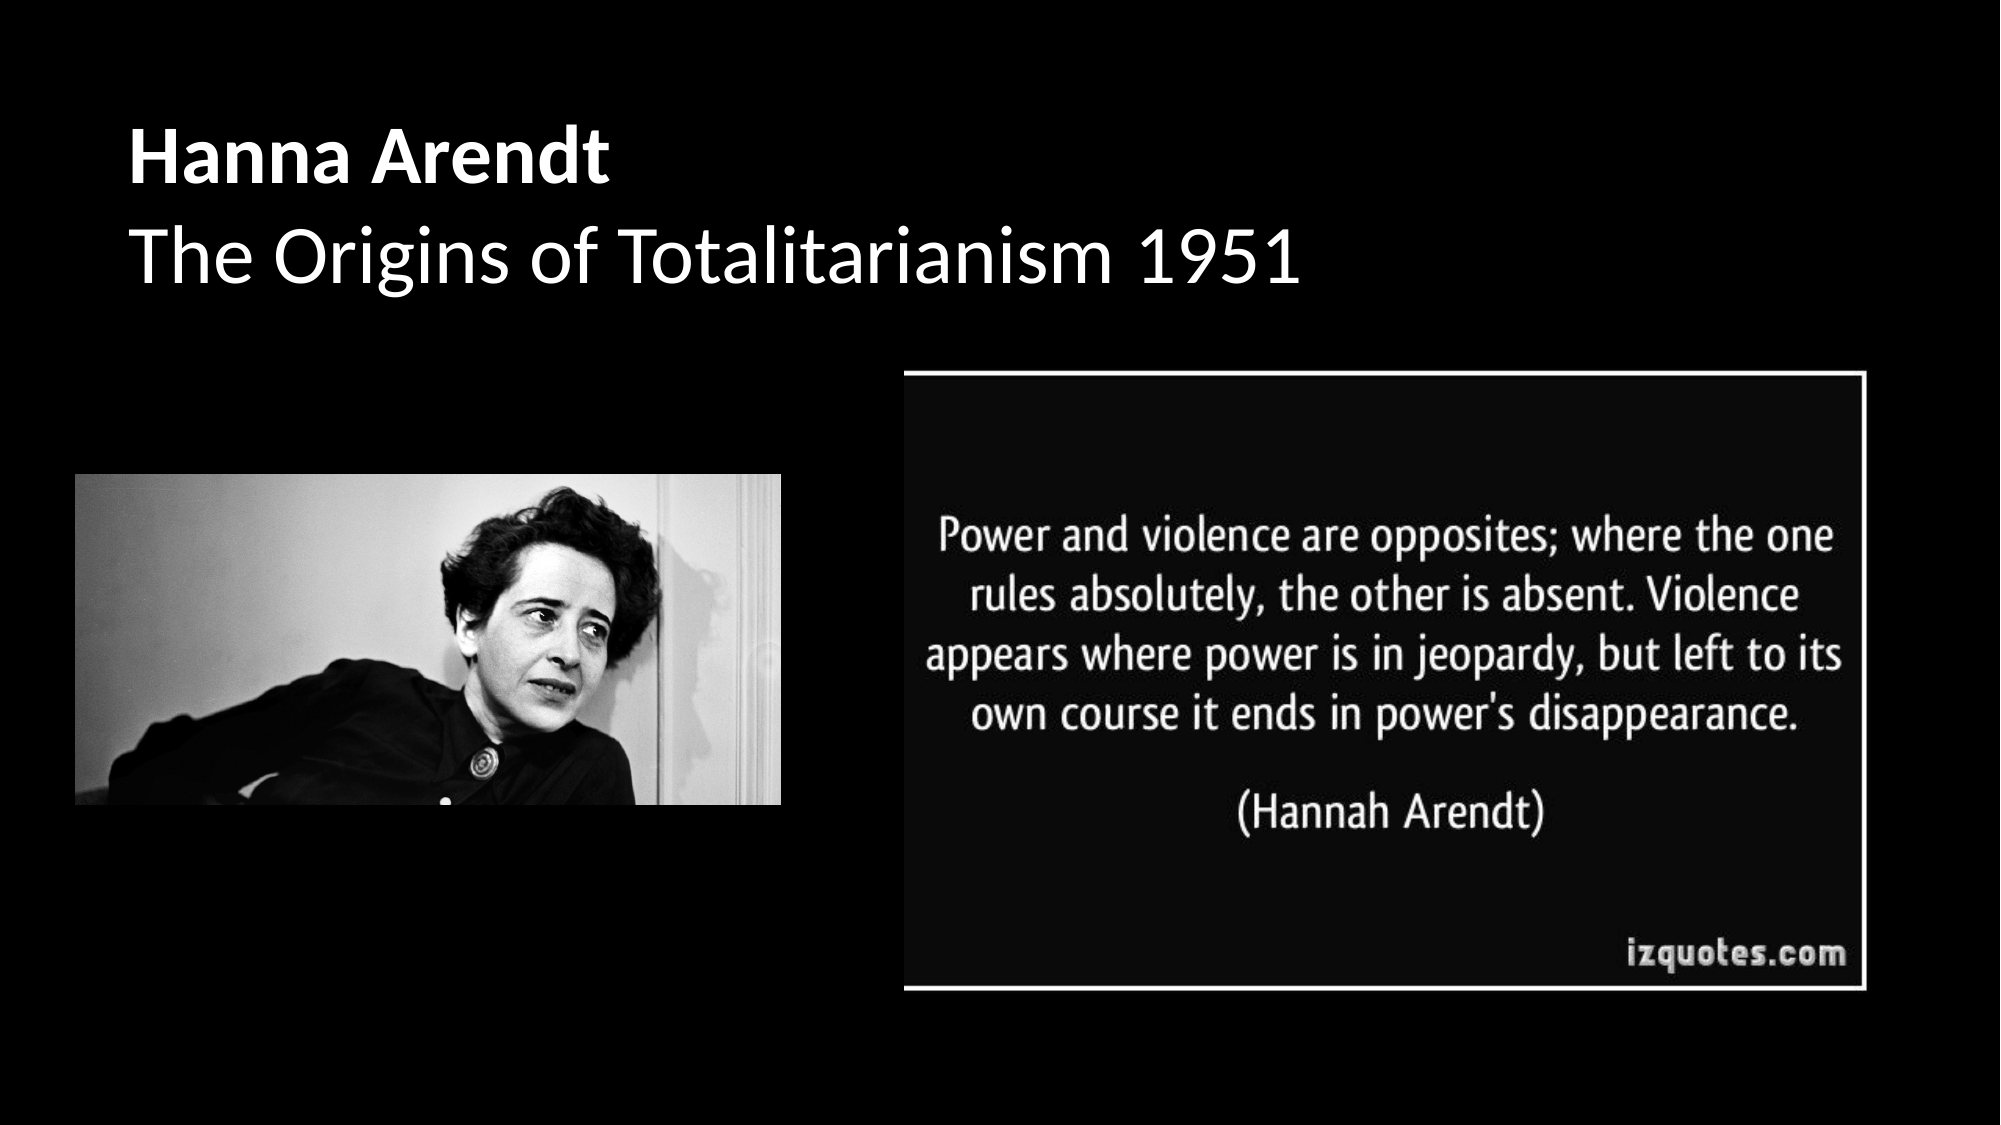

Hanna Arendt
The Origins of Totalitarianism 1951